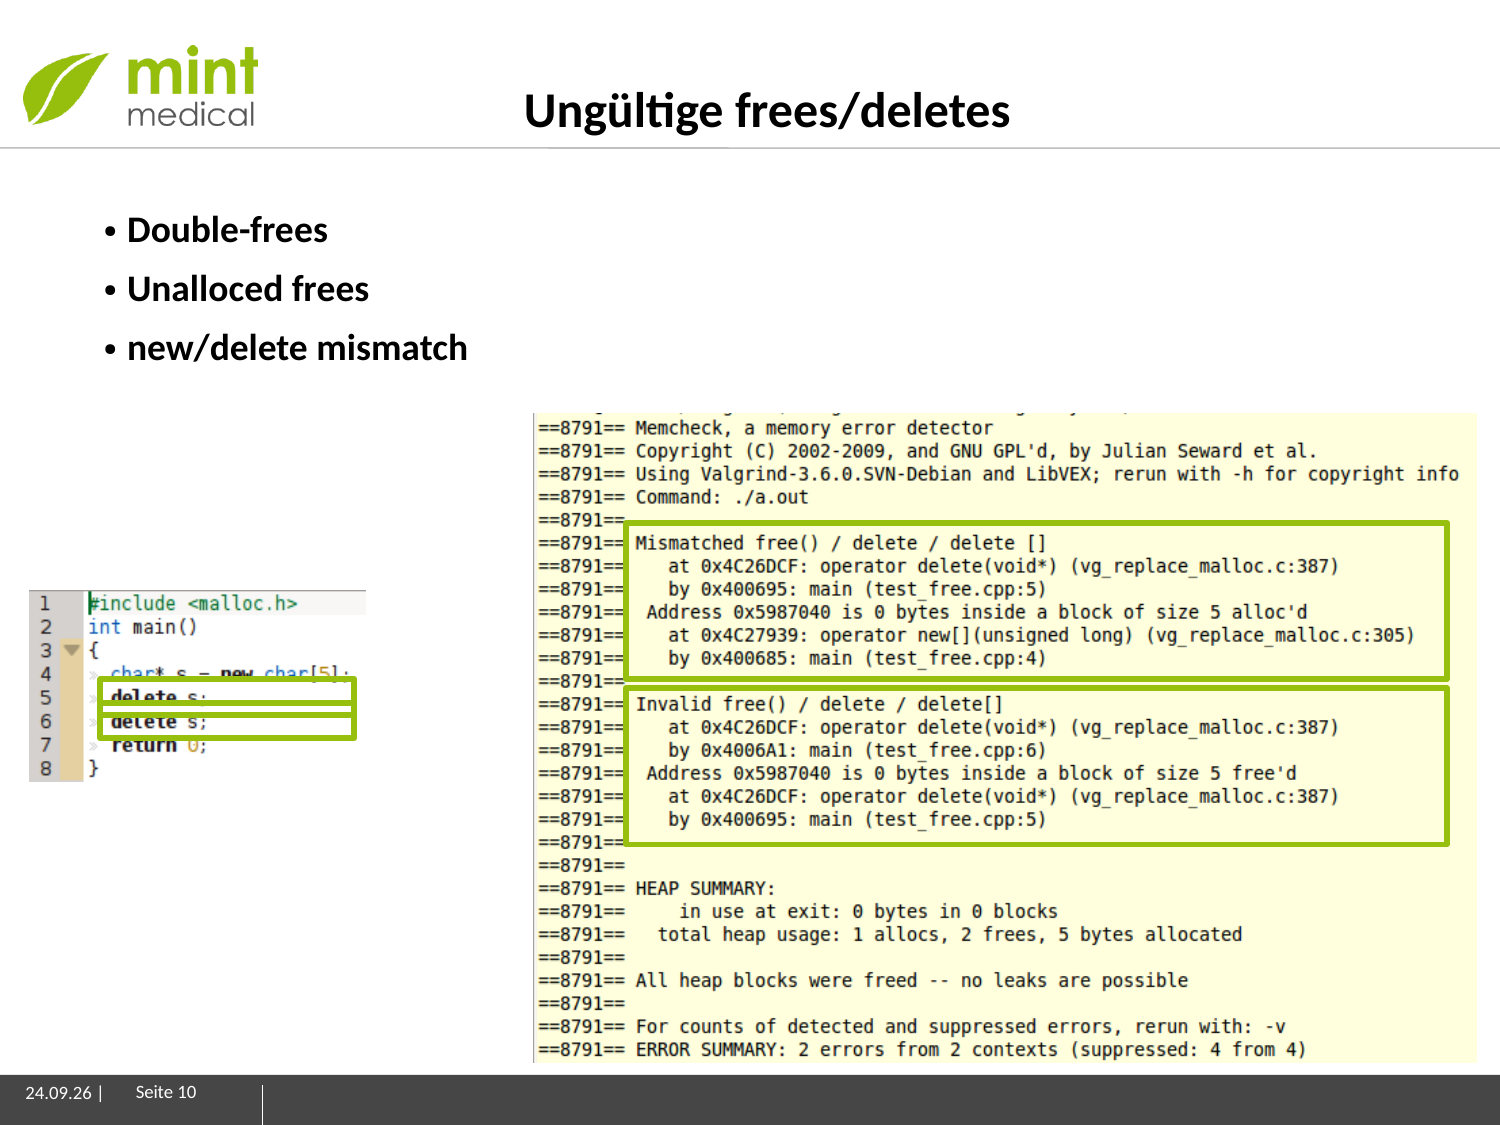

# Ungültige frees/deletes
Double-frees
Unalloced frees
new/delete mismatch